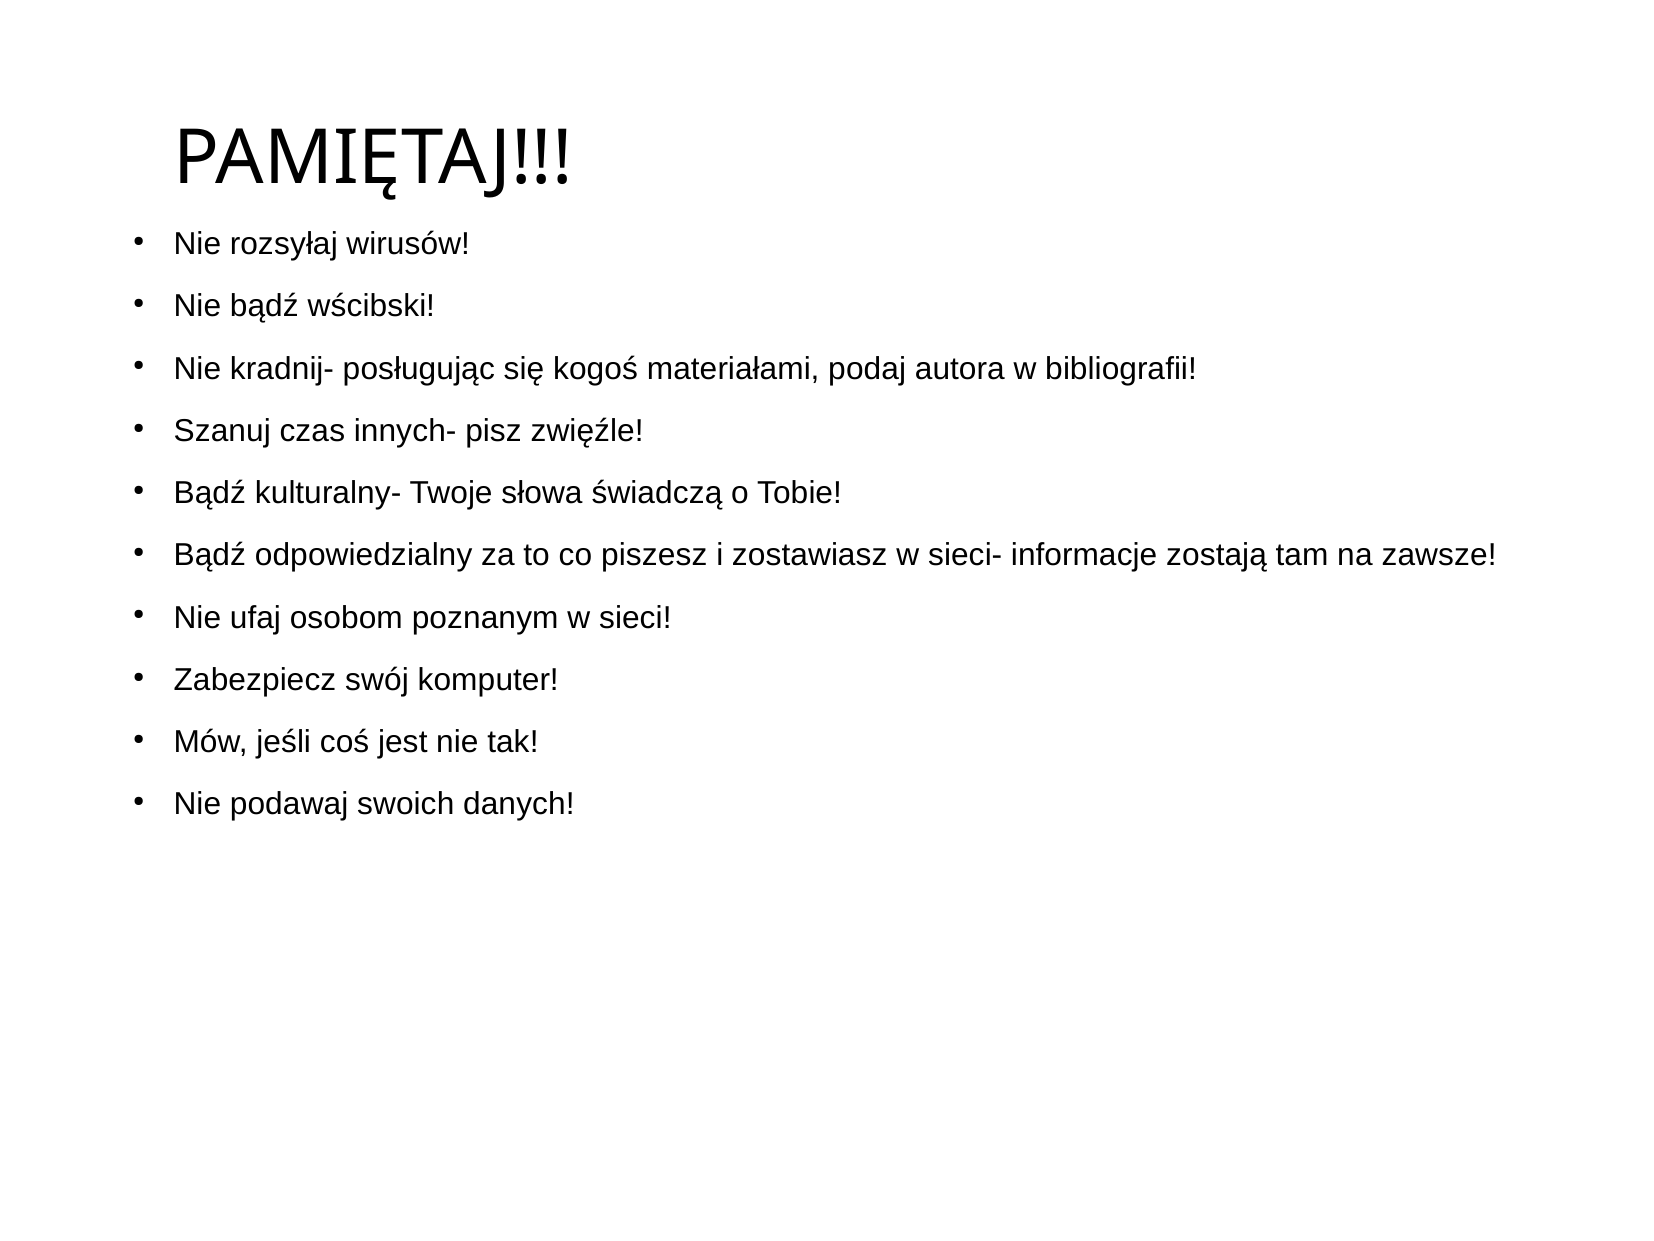

# PAMIĘTAJ!!!
Nie rozsyłaj wirusów!
Nie bądź wścibski!
Nie kradnij- posługując się kogoś materiałami, podaj autora w bibliografii!
Szanuj czas innych- pisz zwięźle!
Bądź kulturalny- Twoje słowa świadczą o Tobie!
Bądź odpowiedzialny za to co piszesz i zostawiasz w sieci- informacje zostają tam na zawsze!
Nie ufaj osobom poznanym w sieci!
Zabezpiecz swój komputer!
Mów, jeśli coś jest nie tak!
Nie podawaj swoich danych!